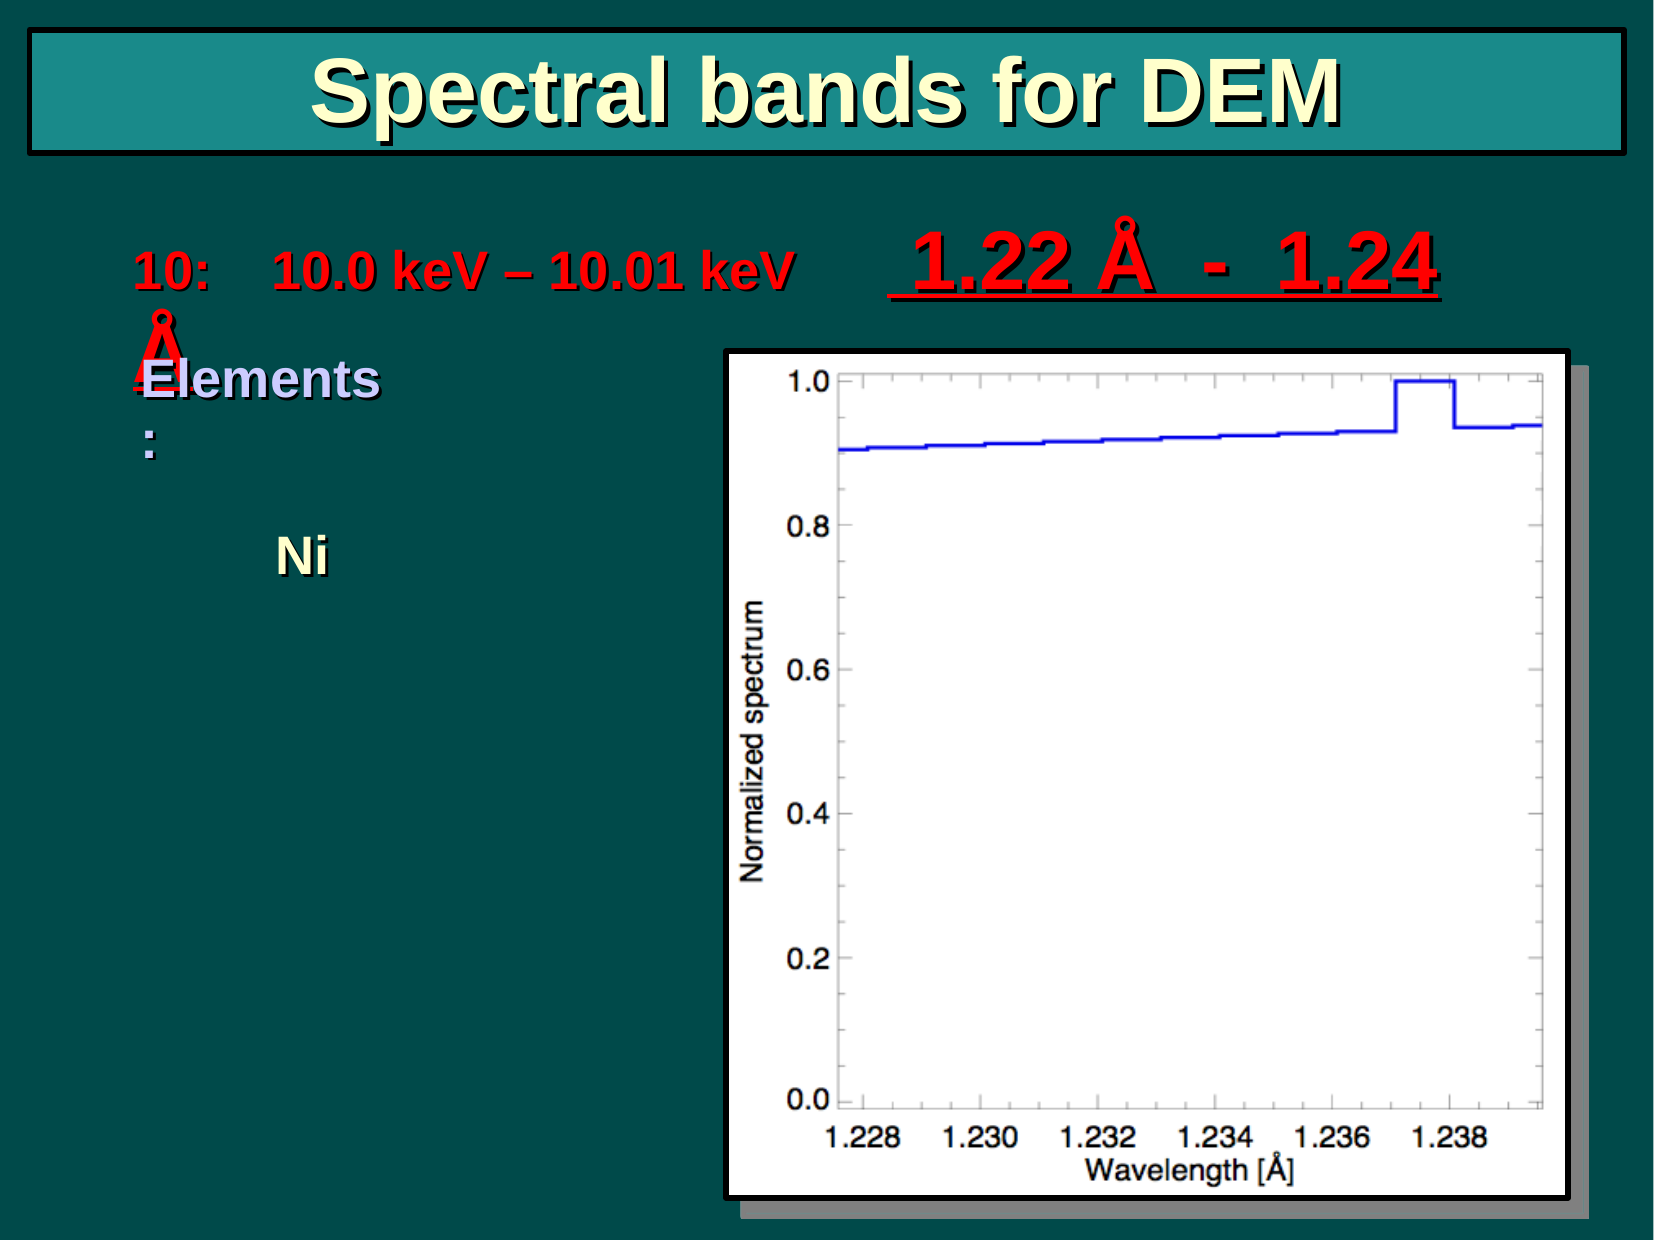

Spectral bands for DEM
10: 10.0 keV – 10.01 keV 1.22 Å - 1.24 Å
Elements:
 Ni